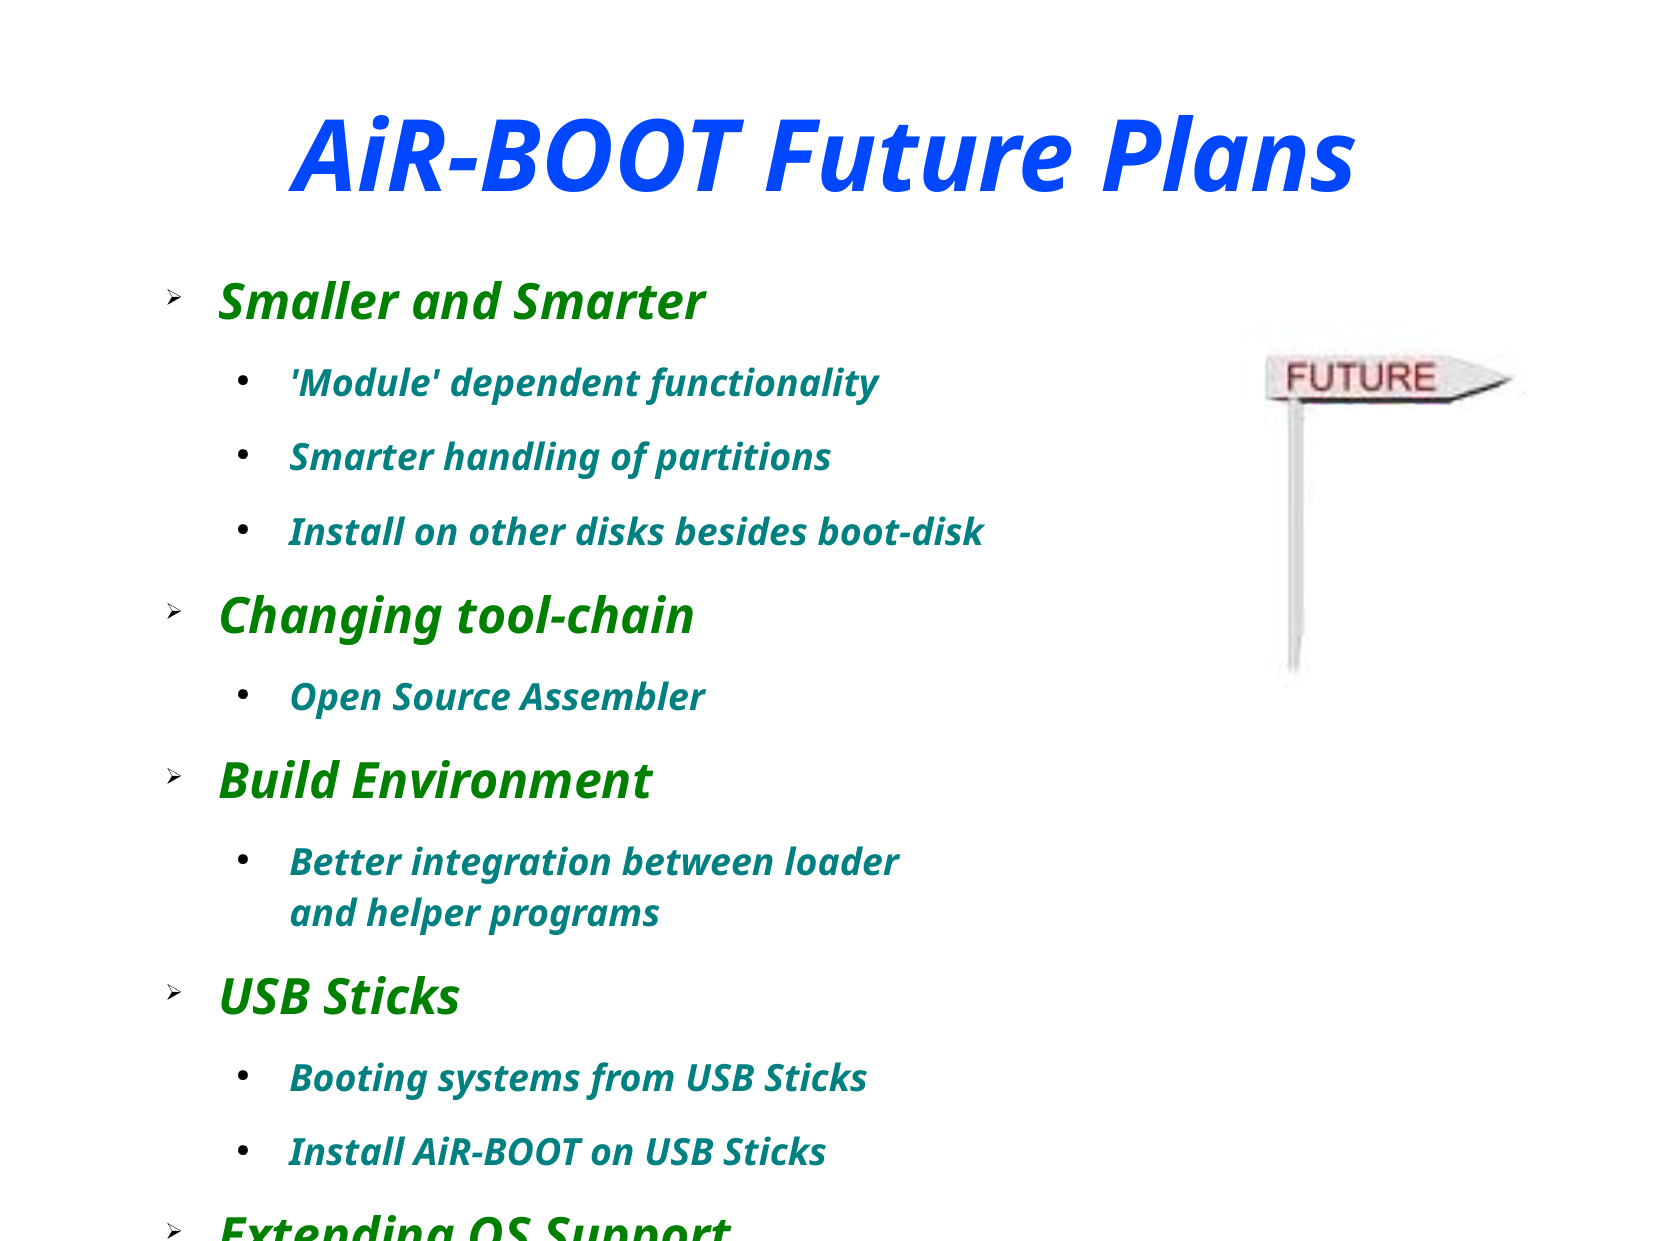

# AiR-BOOT Future Plans
Smaller and Smarter
'Module' dependent functionality
Smarter handling of partitions
Install on other disks besides boot-disk
Changing tool-chain
Open Source Assembler
Build Environment
Better integration between loader
and helper programs
USB Sticks
Booting systems from USB Sticks
Install AiR-BOOT on USB Sticks
Extending OS Support
BSD's, Solaris, etc.